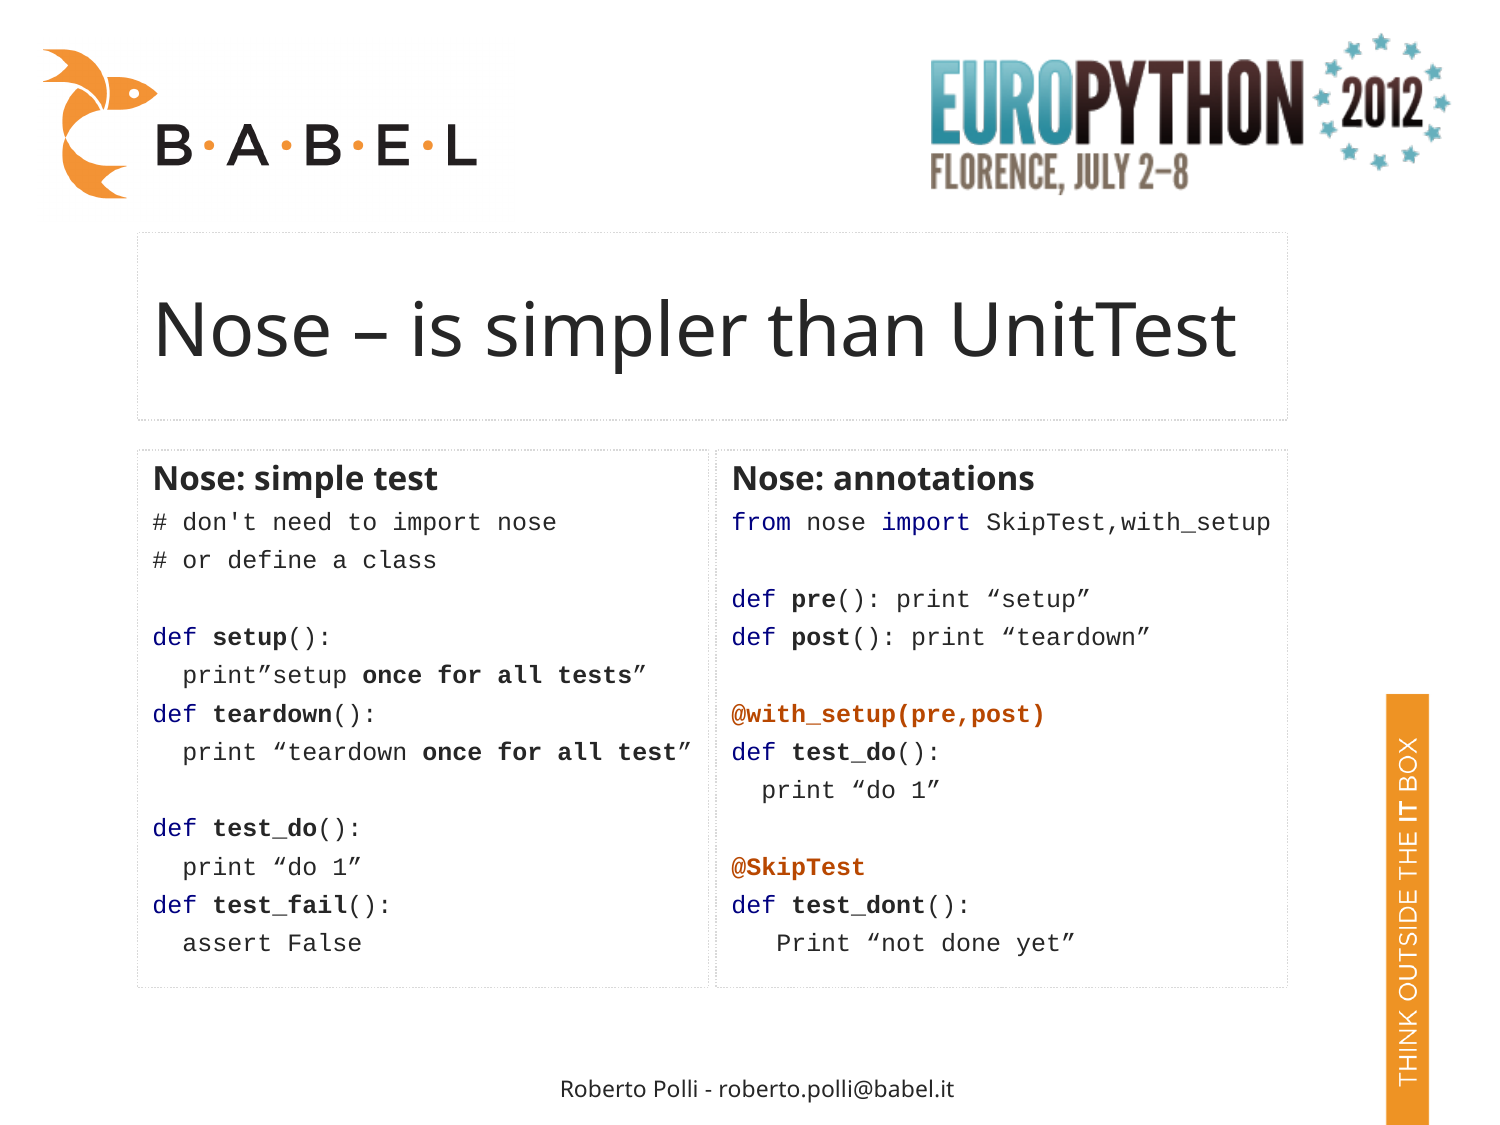

# Nose – is simpler than UnitTest
Nose: simple test
# don't need to import nose
# or define a class
def setup():
 print”setup once for all tests”
def teardown():
 print “teardown once for all test”
def test_do():
 print “do 1”
def test_fail():
 assert False
Nose: annotations
from nose import SkipTest,with_setup
def pre(): print “setup”
def post(): print “teardown”
@with_setup(pre,post)
def test_do():
 print “do 1”
@SkipTest
def test_dont():
 Print “not done yet”